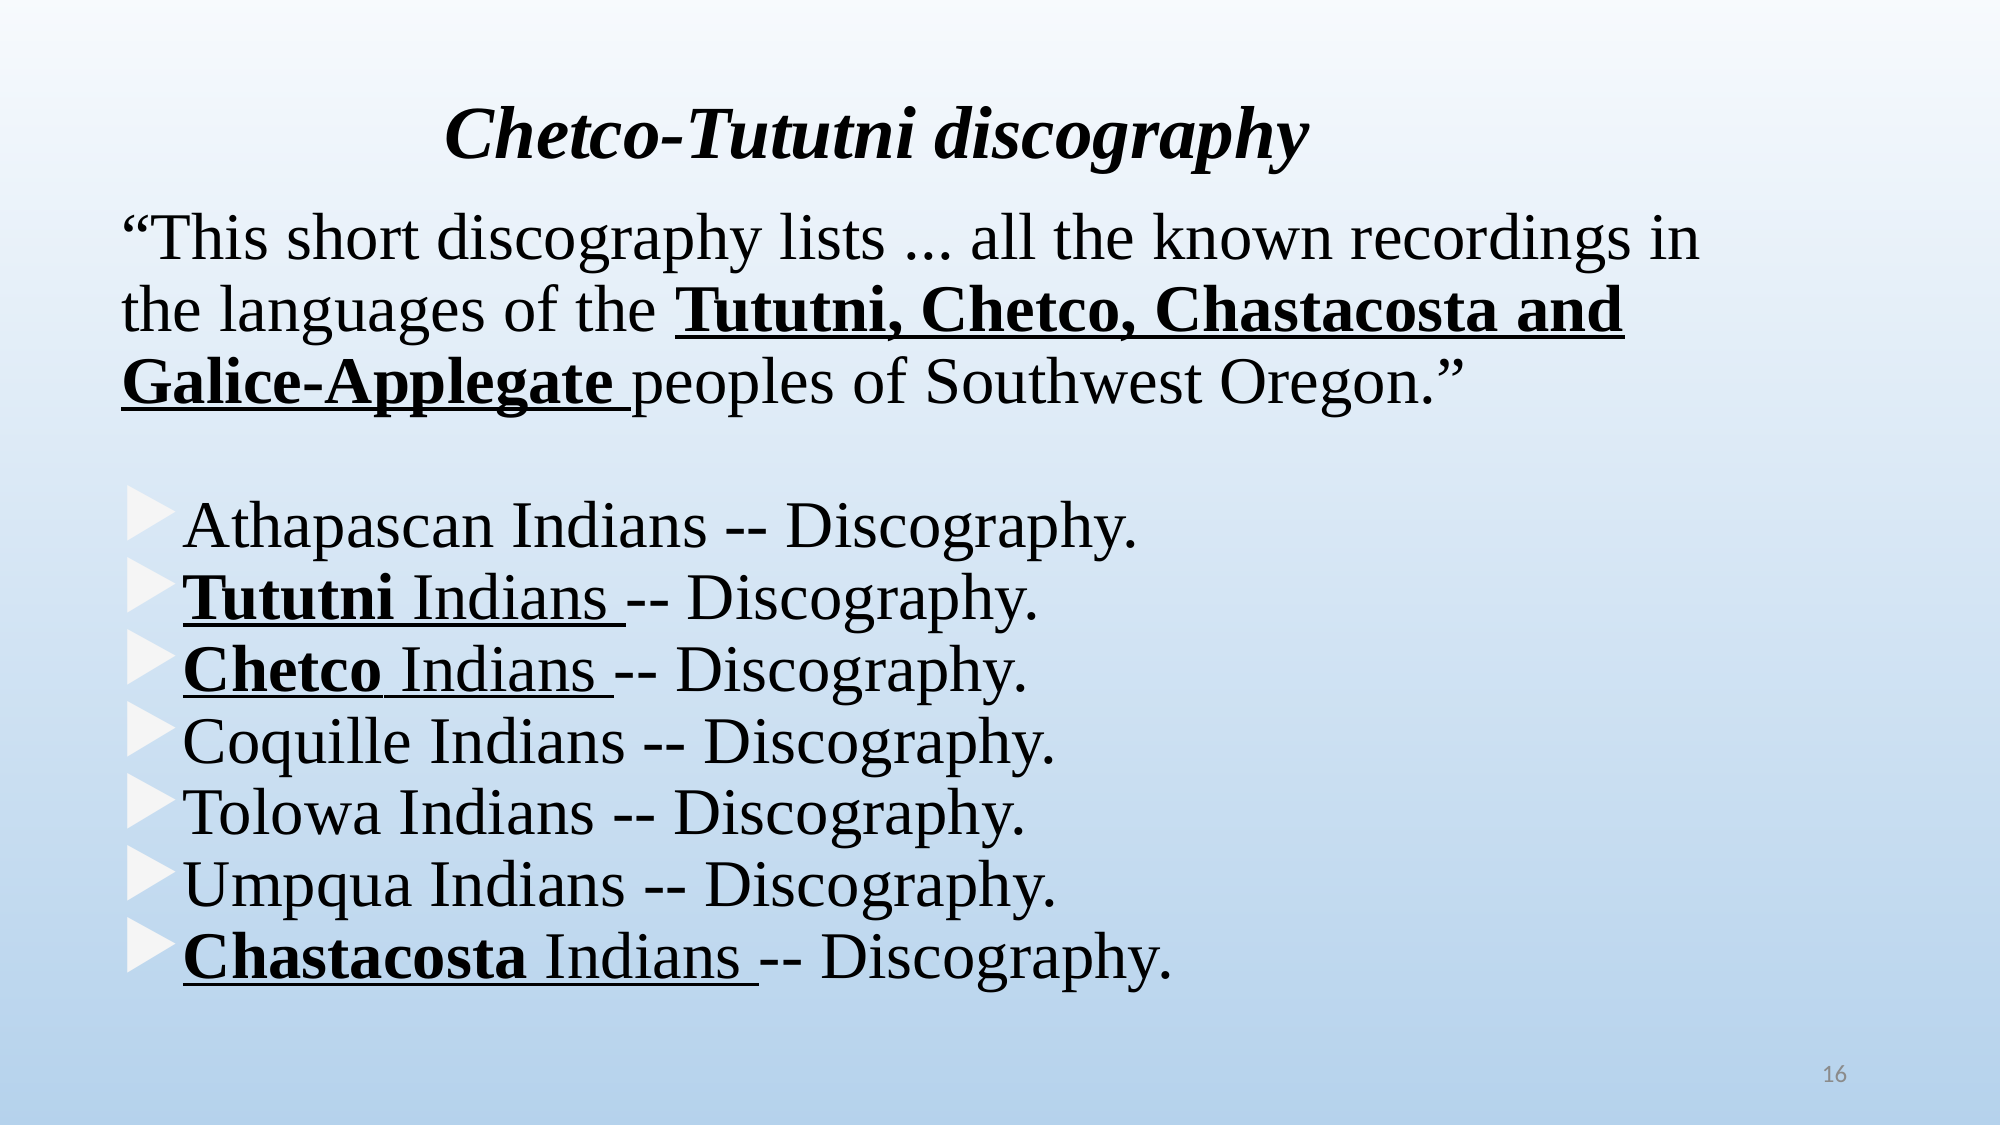

# Chetco-Tututni discography
“This short discography lists ... all the known recordings in the languages of the Tututni, Chetco, Chastacosta and Galice-Applegate peoples of Southwest Oregon.”
Athapascan Indians -- Discography.
Tututni Indians -- Discography.
Chetco Indians -- Discography.
Coquille Indians -- Discography.
Tolowa Indians -- Discography.
Umpqua Indians -- Discography.
Chastacosta Indians -- Discography.
16